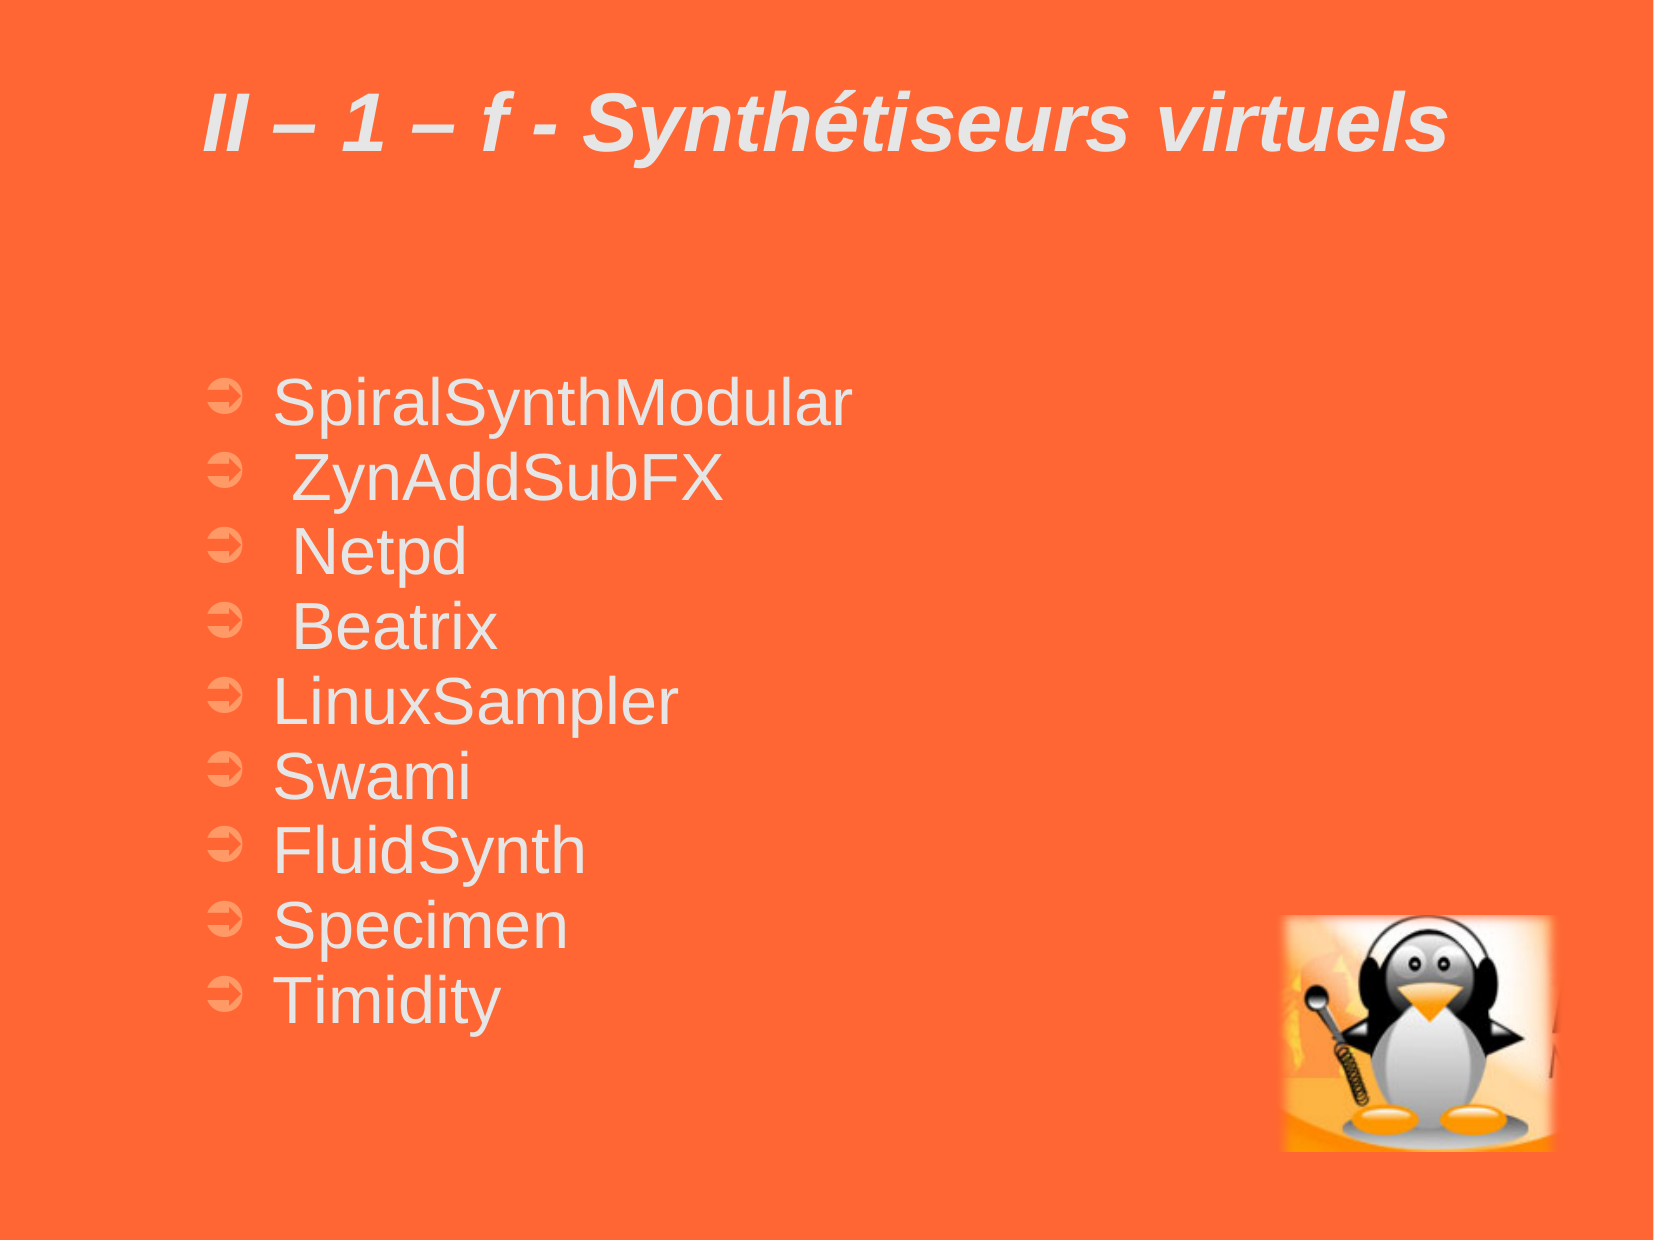

# II – 1 – f - Synthétiseurs virtuels
SpiralSynthModular
 ZynAddSubFX
 Netpd
 Beatrix
LinuxSampler
Swami
FluidSynth
Specimen
Timidity